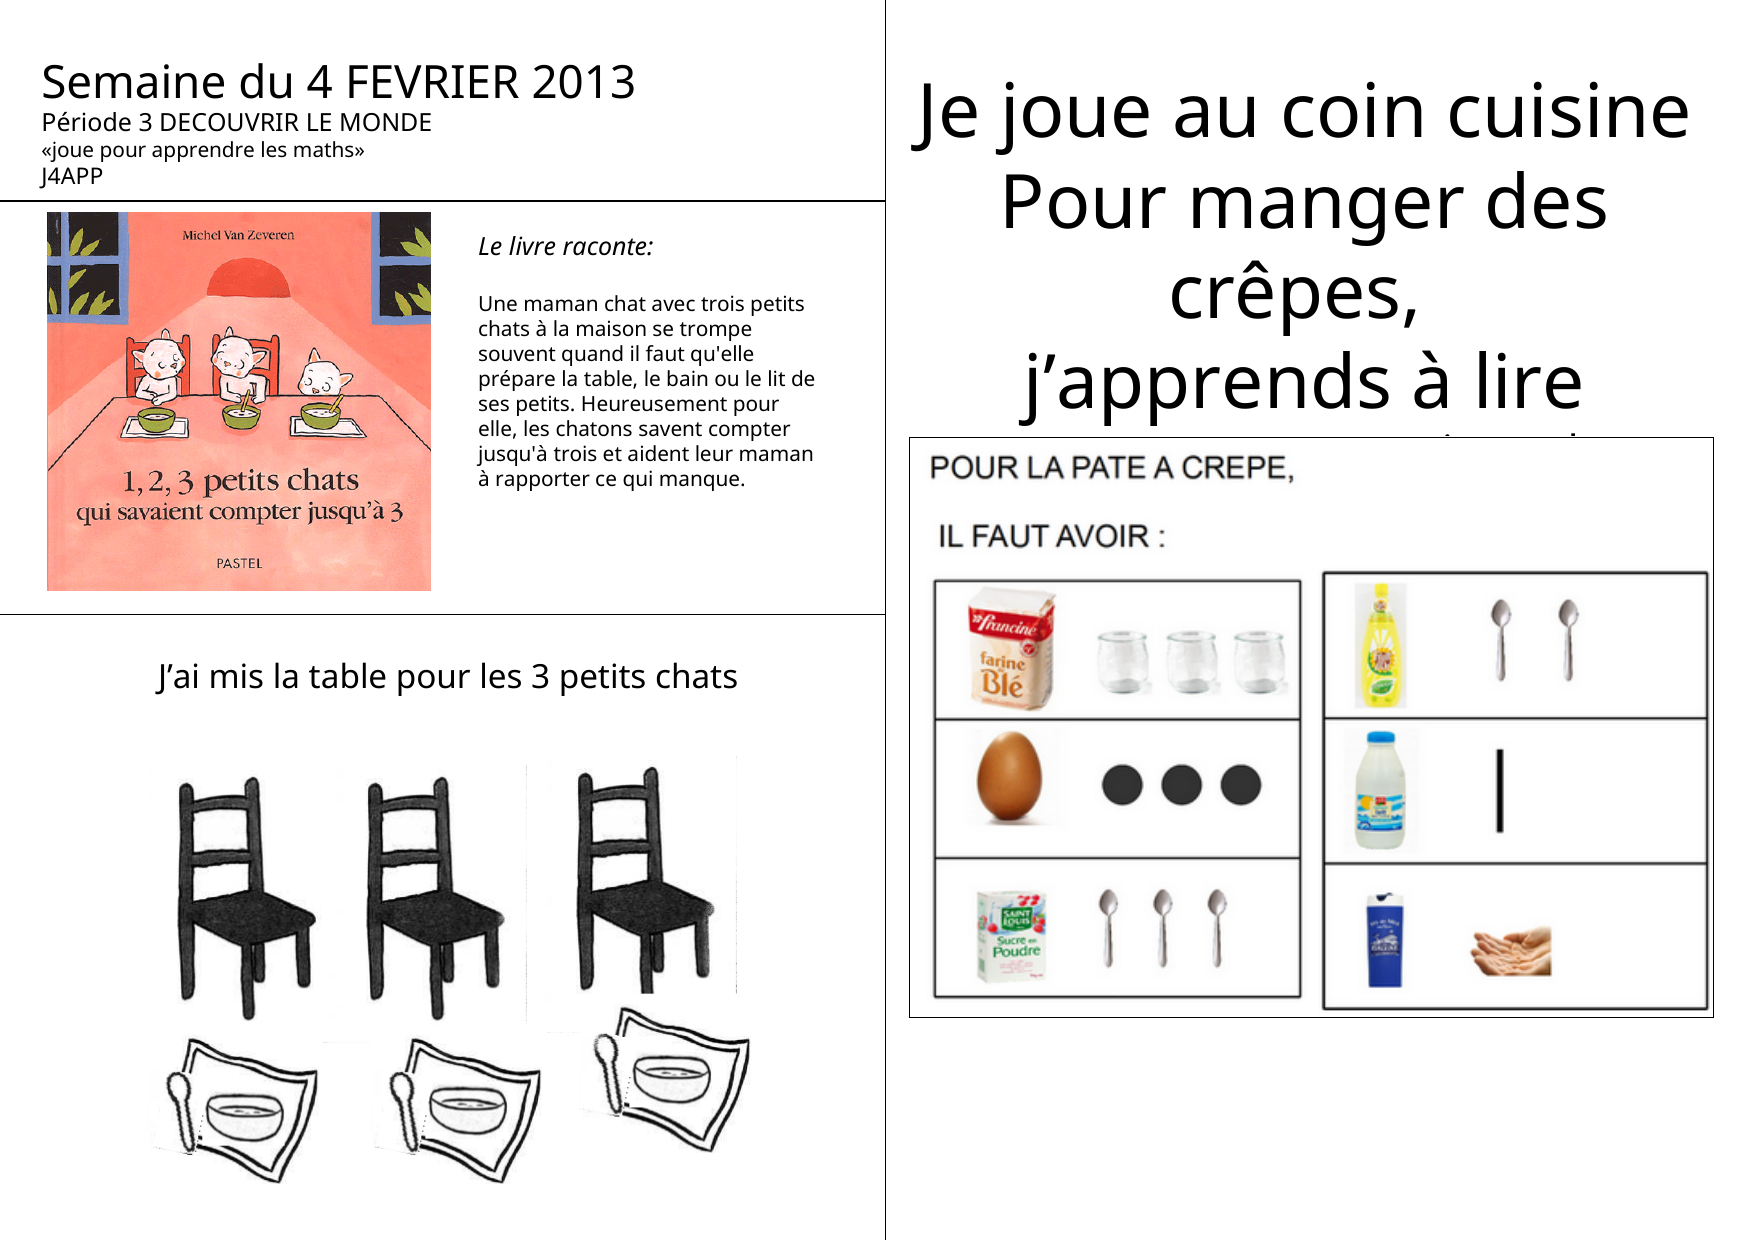

Semaine du 4 FEVRIER 2013
Je joue au coin cuisine
Période 3 DECOUVRIR LE MONDE
«joue pour apprendre les maths»
J4APP
Pour manger des crêpes,
j’apprends à lire
une recette en reconnaissant les quantités indiquées
Le livre raconte:
Une maman chat avec trois petits chats à la maison se trompe souvent quand il faut qu'elle prépare la table, le bain ou le lit de ses petits. Heureusement pour elle, les chatons savent compter jusqu'à trois et aident leur maman à rapporter ce qui manque.
J’ai mis la table pour les 3 petits chats